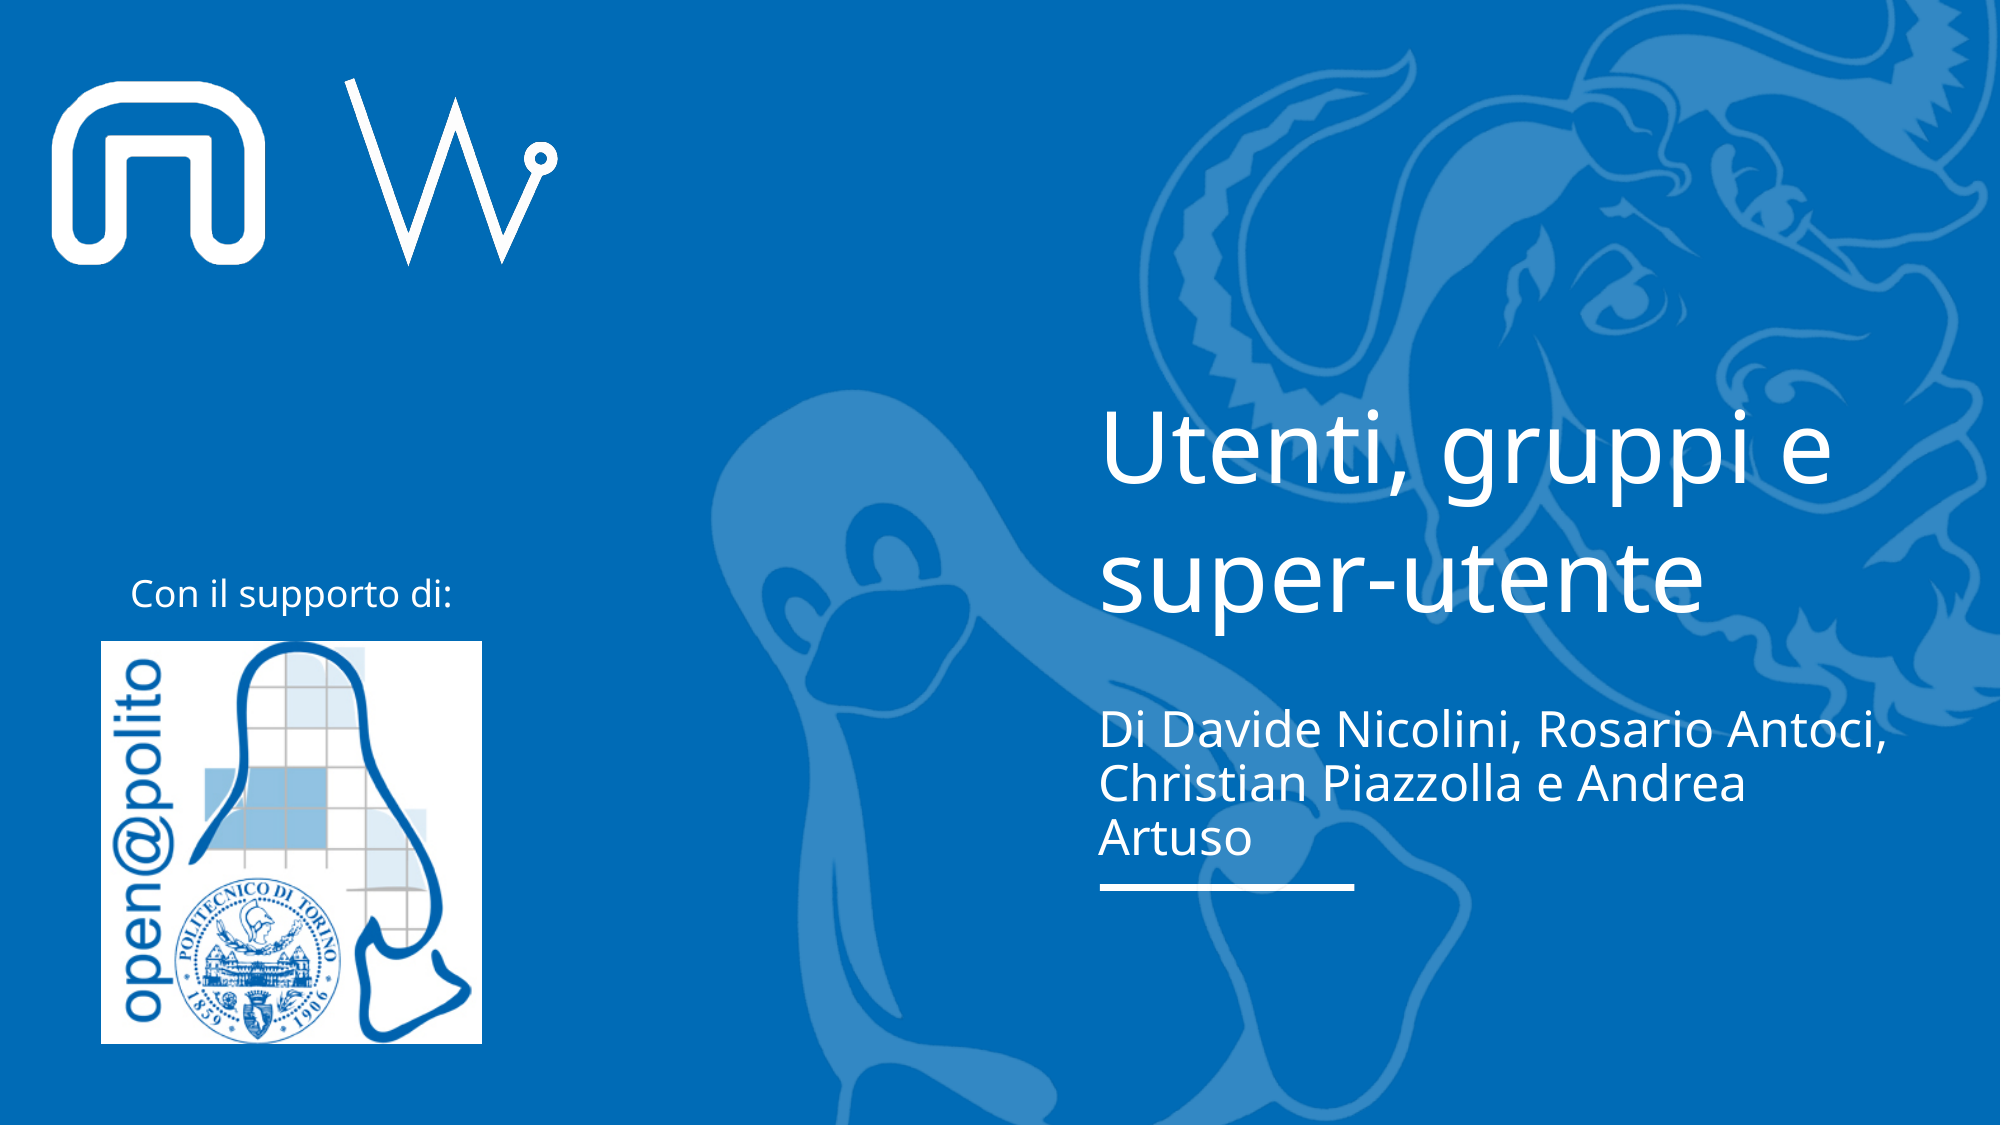

Utenti, gruppi e
super-utente
# Di Davide Nicolini, Rosario Antoci, Christian Piazzolla e Andrea Artuso